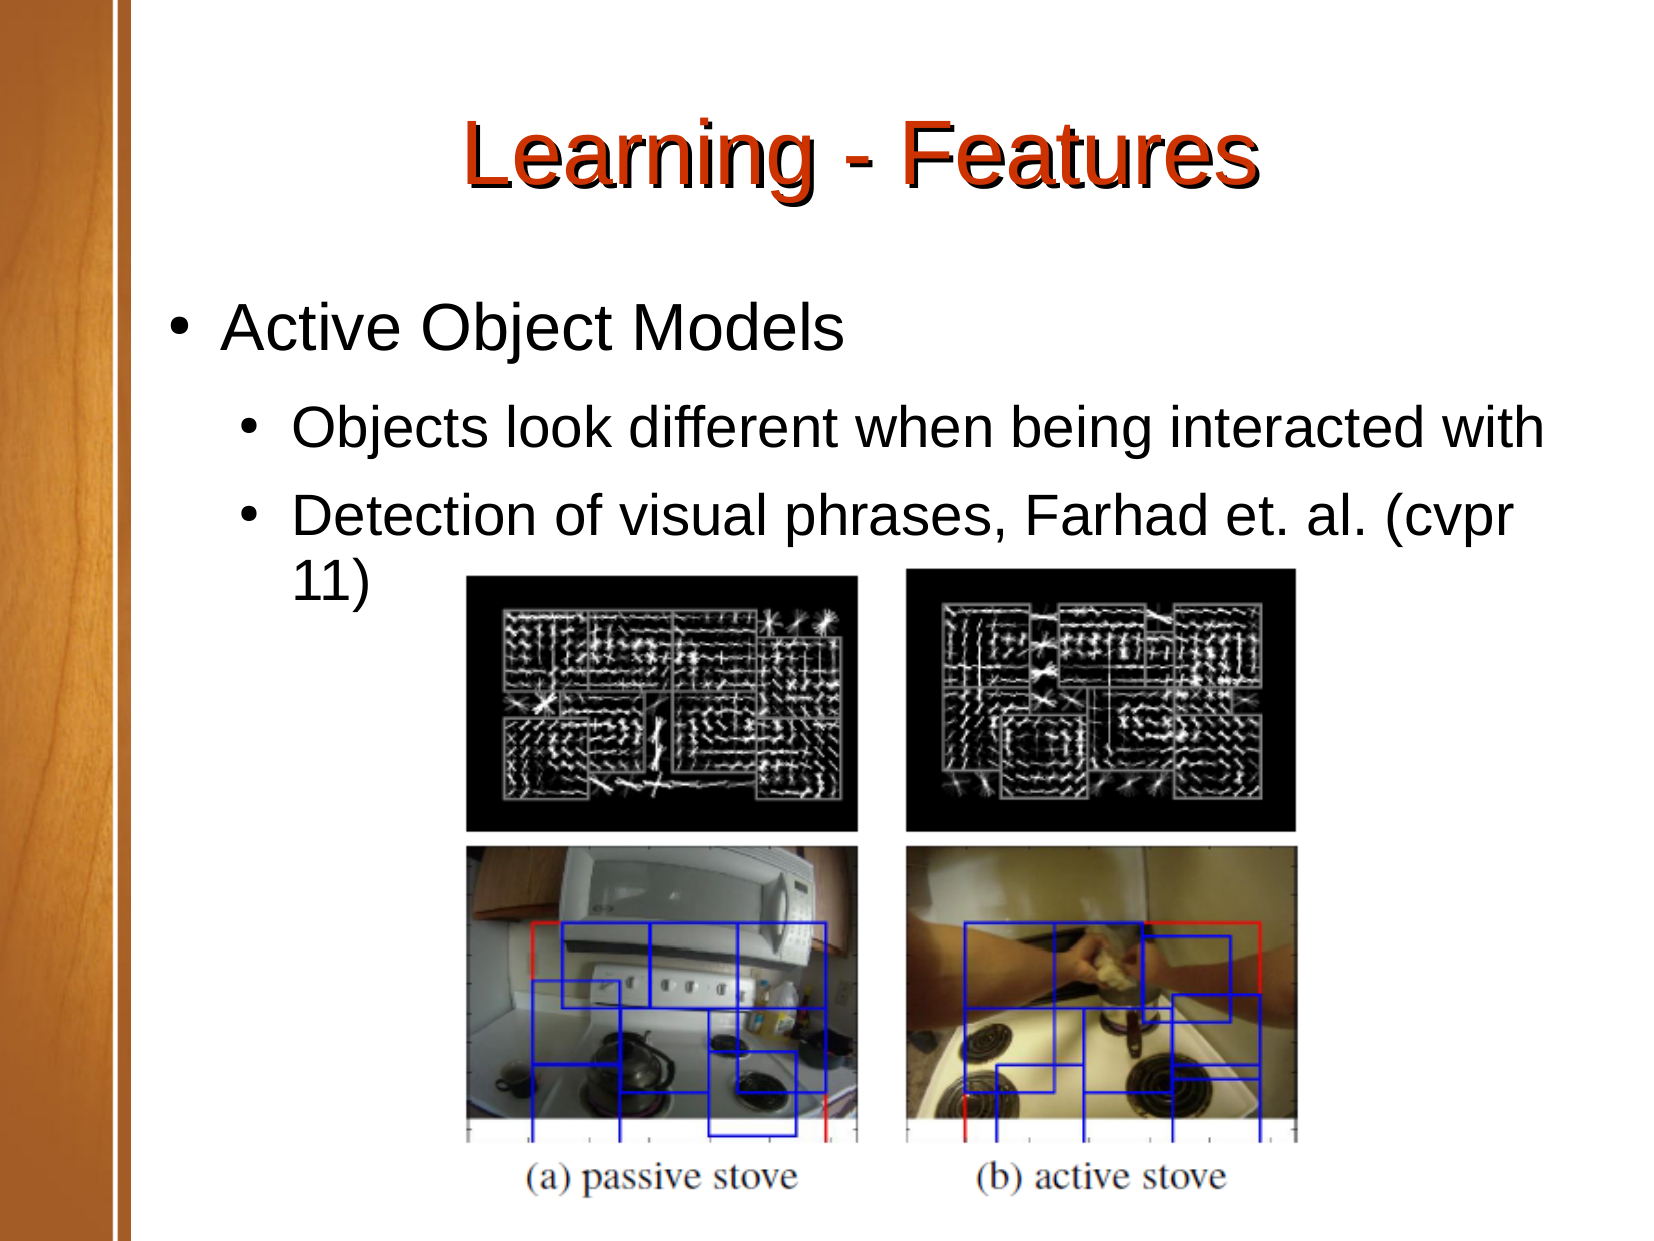

# Learning - Features
Active Object Models
Objects look different when being interacted with
Detection of visual phrases, Farhad et. al. (cvpr 11)